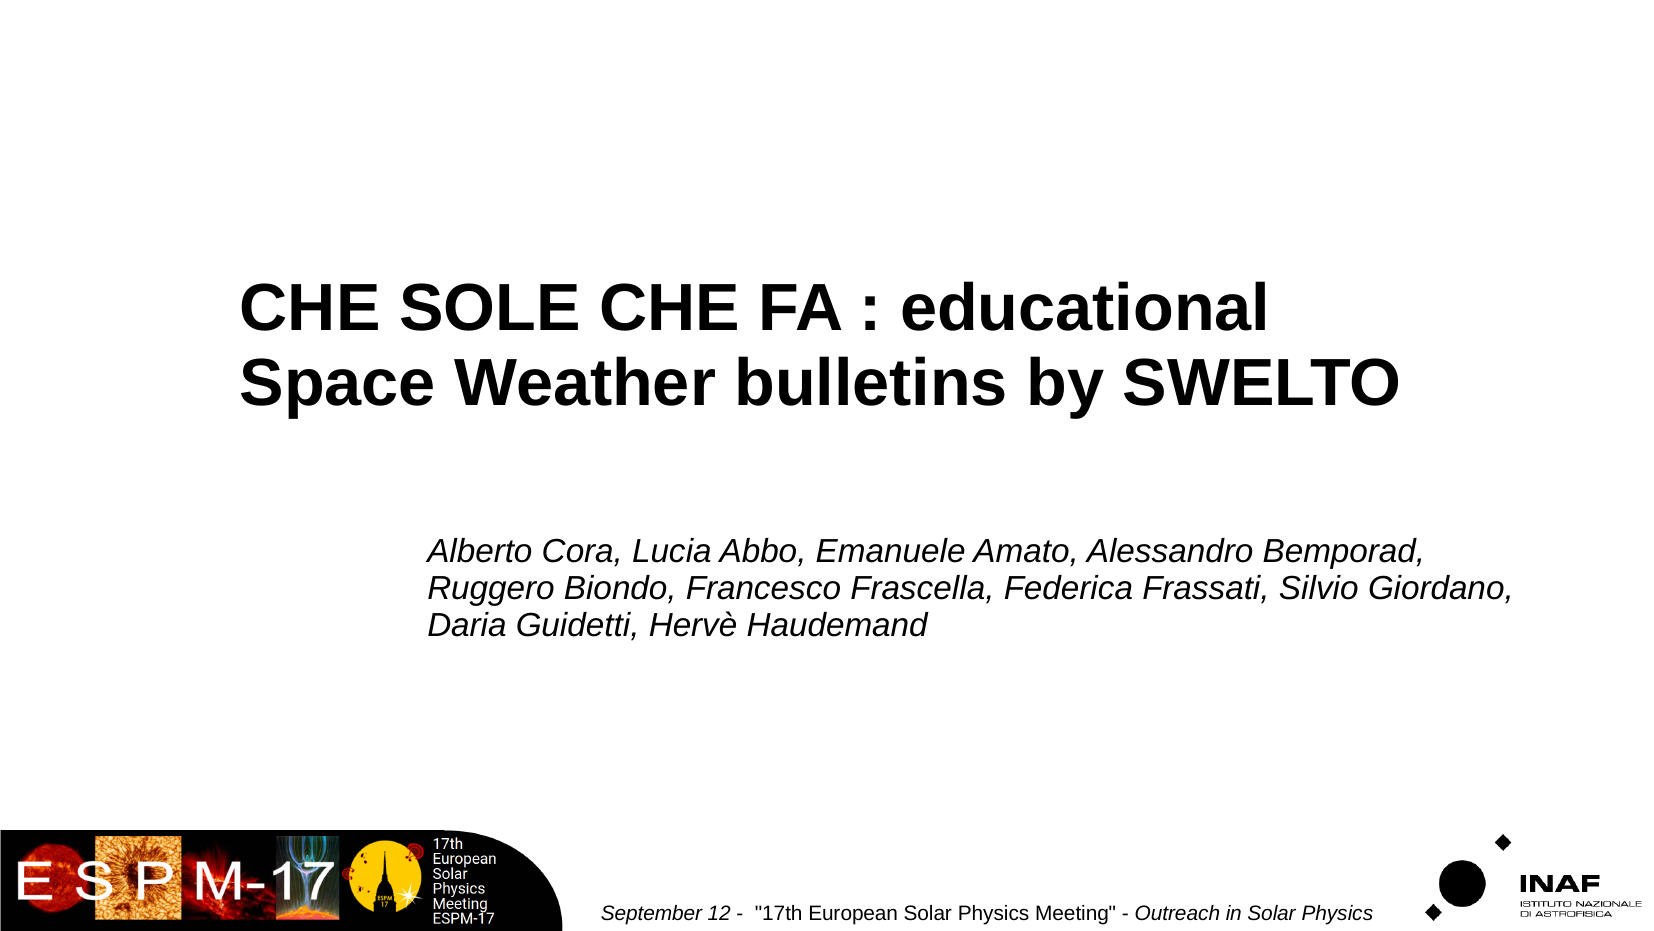

CHE SOLE CHE FA : educational Space Weather bulletins by SWELTO
Alberto Cora, Lucia Abbo, Emanuele Amato, Alessandro Bemporad,
Ruggero Biondo, Francesco Frascella, Federica Frassati, Silvio Giordano,
Daria Guidetti, Hervè Haudemand
September 12 - "17th European Solar Physics Meeting" - Outreach in Solar Physics